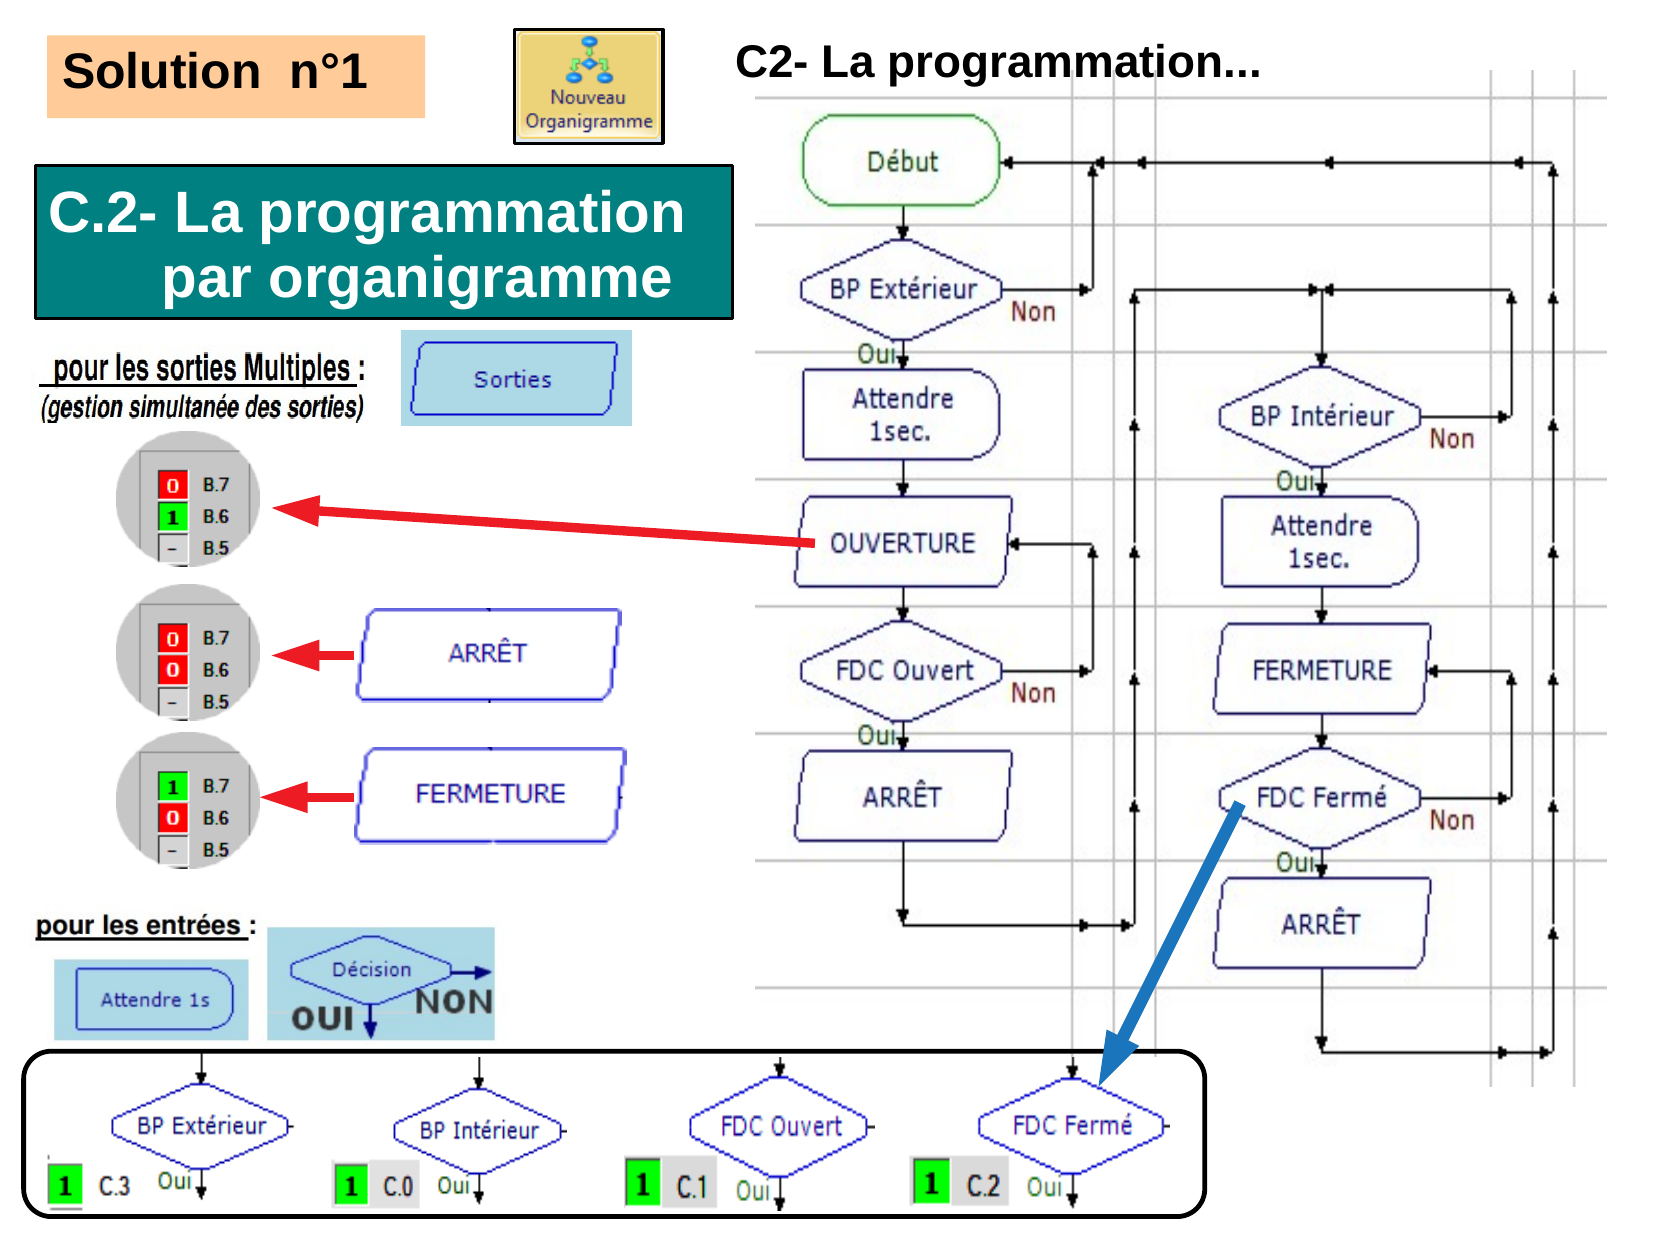

C2- La programmation...
Solution n°1
C.2- La programmation
 par organigramme